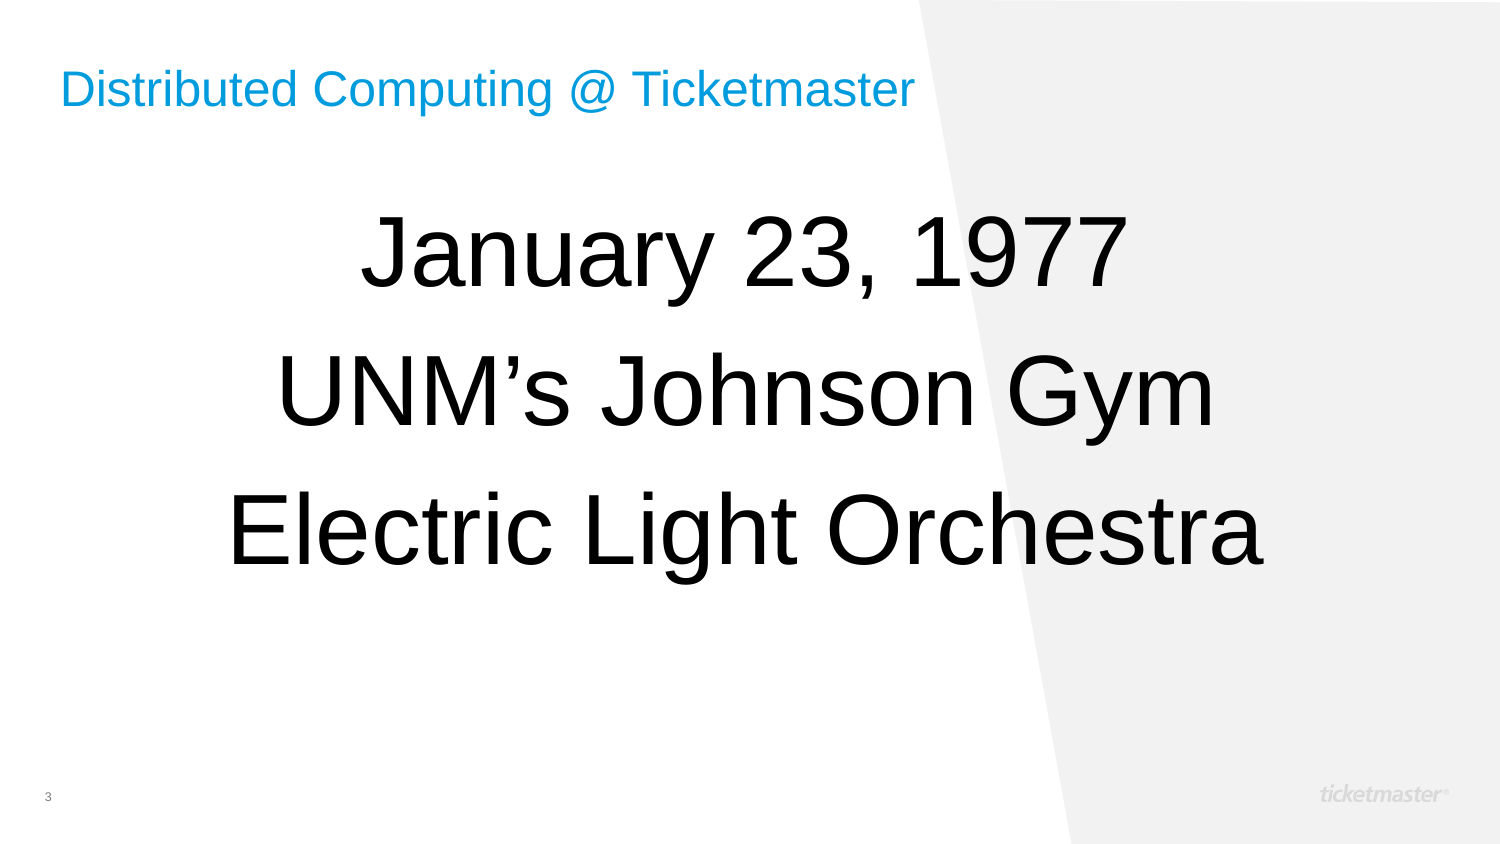

# Distributed Computing @ Ticketmaster
January 23, 1977
UNM’s Johnson Gym
Electric Light Orchestra